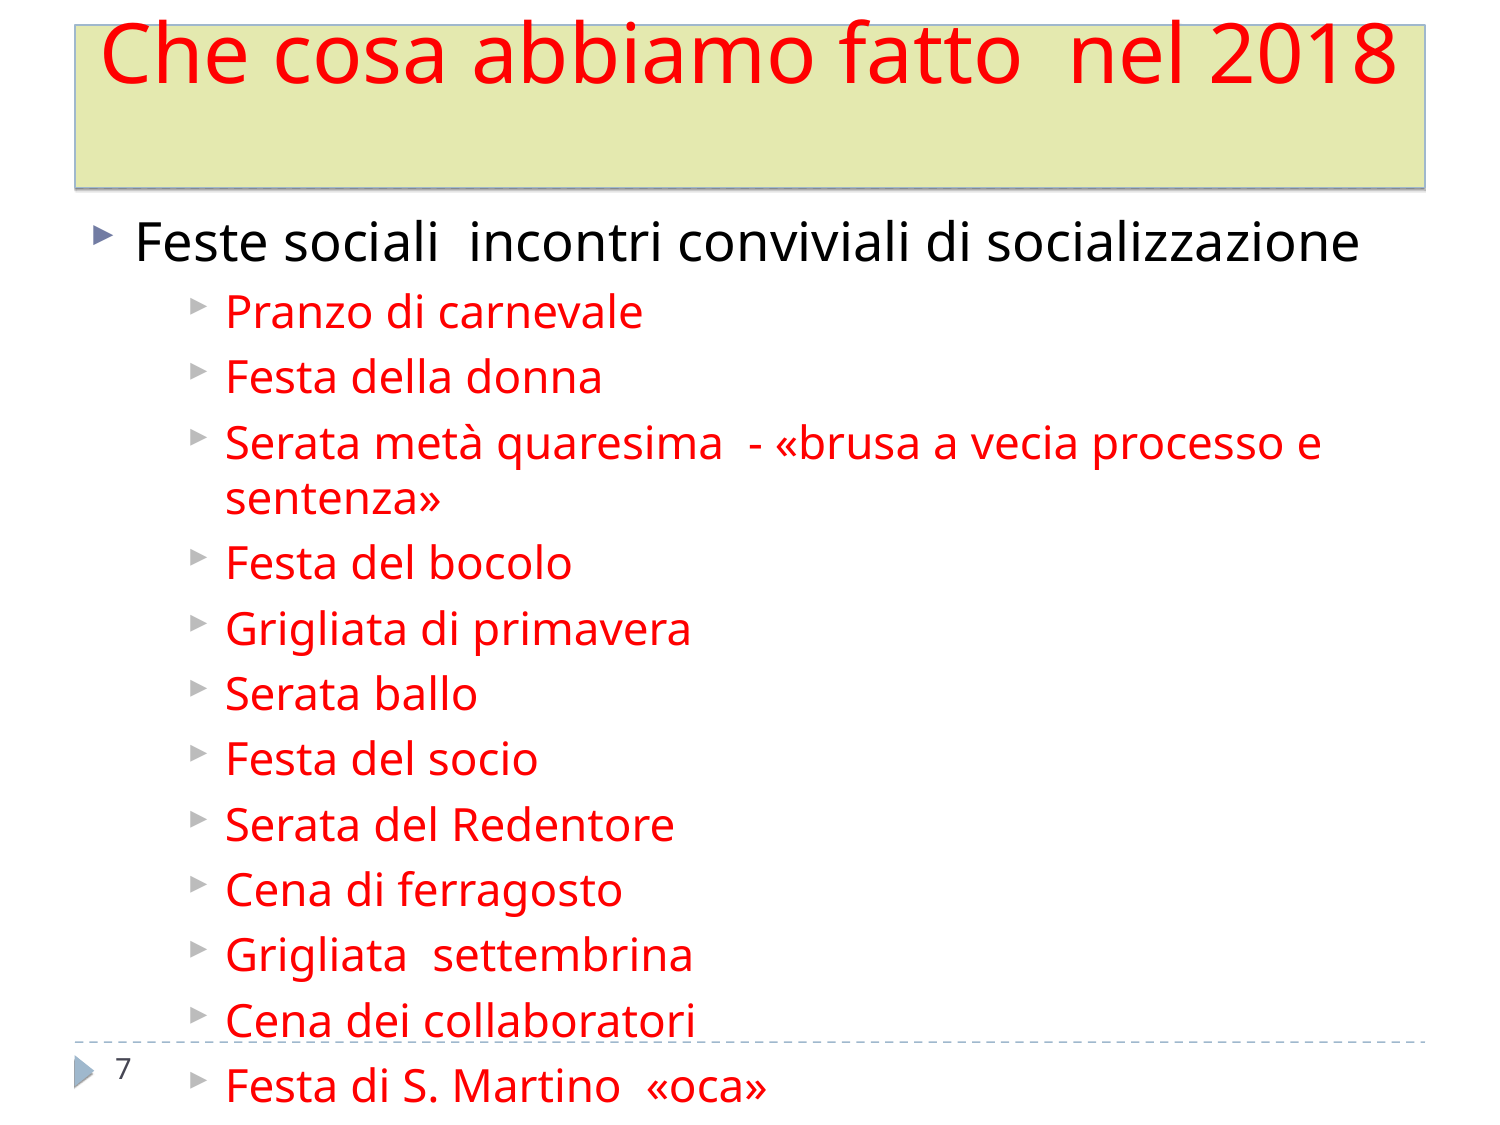

# Che cosa abbiamo fatto nel 2018
Feste sociali incontri conviviali di socializzazione
Pranzo di carnevale
Festa della donna
Serata metà quaresima - «brusa a vecia processo e sentenza»
Festa del bocolo
Grigliata di primavera
Serata ballo
Festa del socio
Serata del Redentore
Cena di ferragosto
Grigliata settembrina
Cena dei collaboratori
Festa di S. Martino «oca»
Cenone di capodanno
)